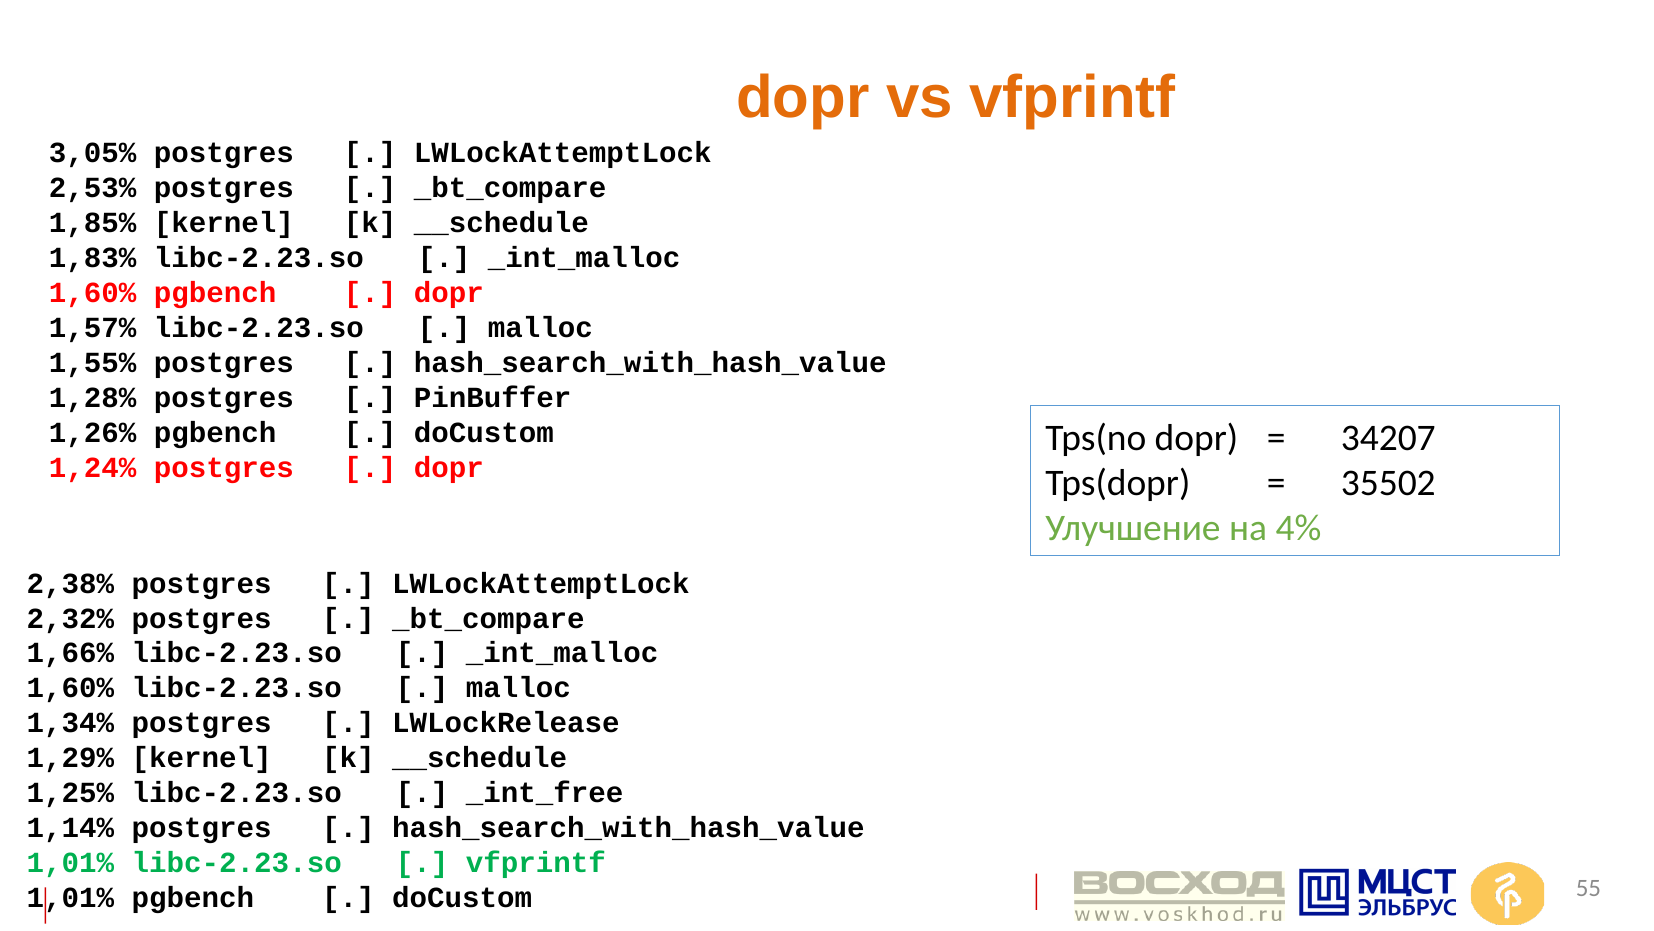

dopr vs vfprintf
3,05% postgres 	[.] LWLockAttemptLock
2,53% postgres 	[.] _bt_compare
1,85% [kernel] 	[k] __schedule
1,83% libc-2.23.so 	[.] _int_malloc
1,60% pgbench 	[.] dopr
1,57% libc-2.23.so 	[.] malloc
1,55% postgres 	[.] hash_search_with_hash_value
1,28% postgres 	[.] PinBuffer
1,26% pgbench 	[.] doCustom
1,24% postgres 	[.] dopr
Tps(no dopr)	=	34207
Tps(dopr)		=	35502
Улучшение на 4%
2,38% postgres 	[.] LWLockAttemptLock
2,32% postgres 	[.] _bt_compare
1,66% libc-2.23.so 	[.] _int_malloc
1,60% libc-2.23.so 	[.] malloc
1,34% postgres 	[.] LWLockRelease
1,29% [kernel] 	[k] __schedule
1,25% libc-2.23.so 	[.] _int_free
1,14% postgres 	[.] hash_search_with_hash_value
1,01% libc-2.23.so 	[.] vfprintf
1,01% pgbench 	[.] doCustom